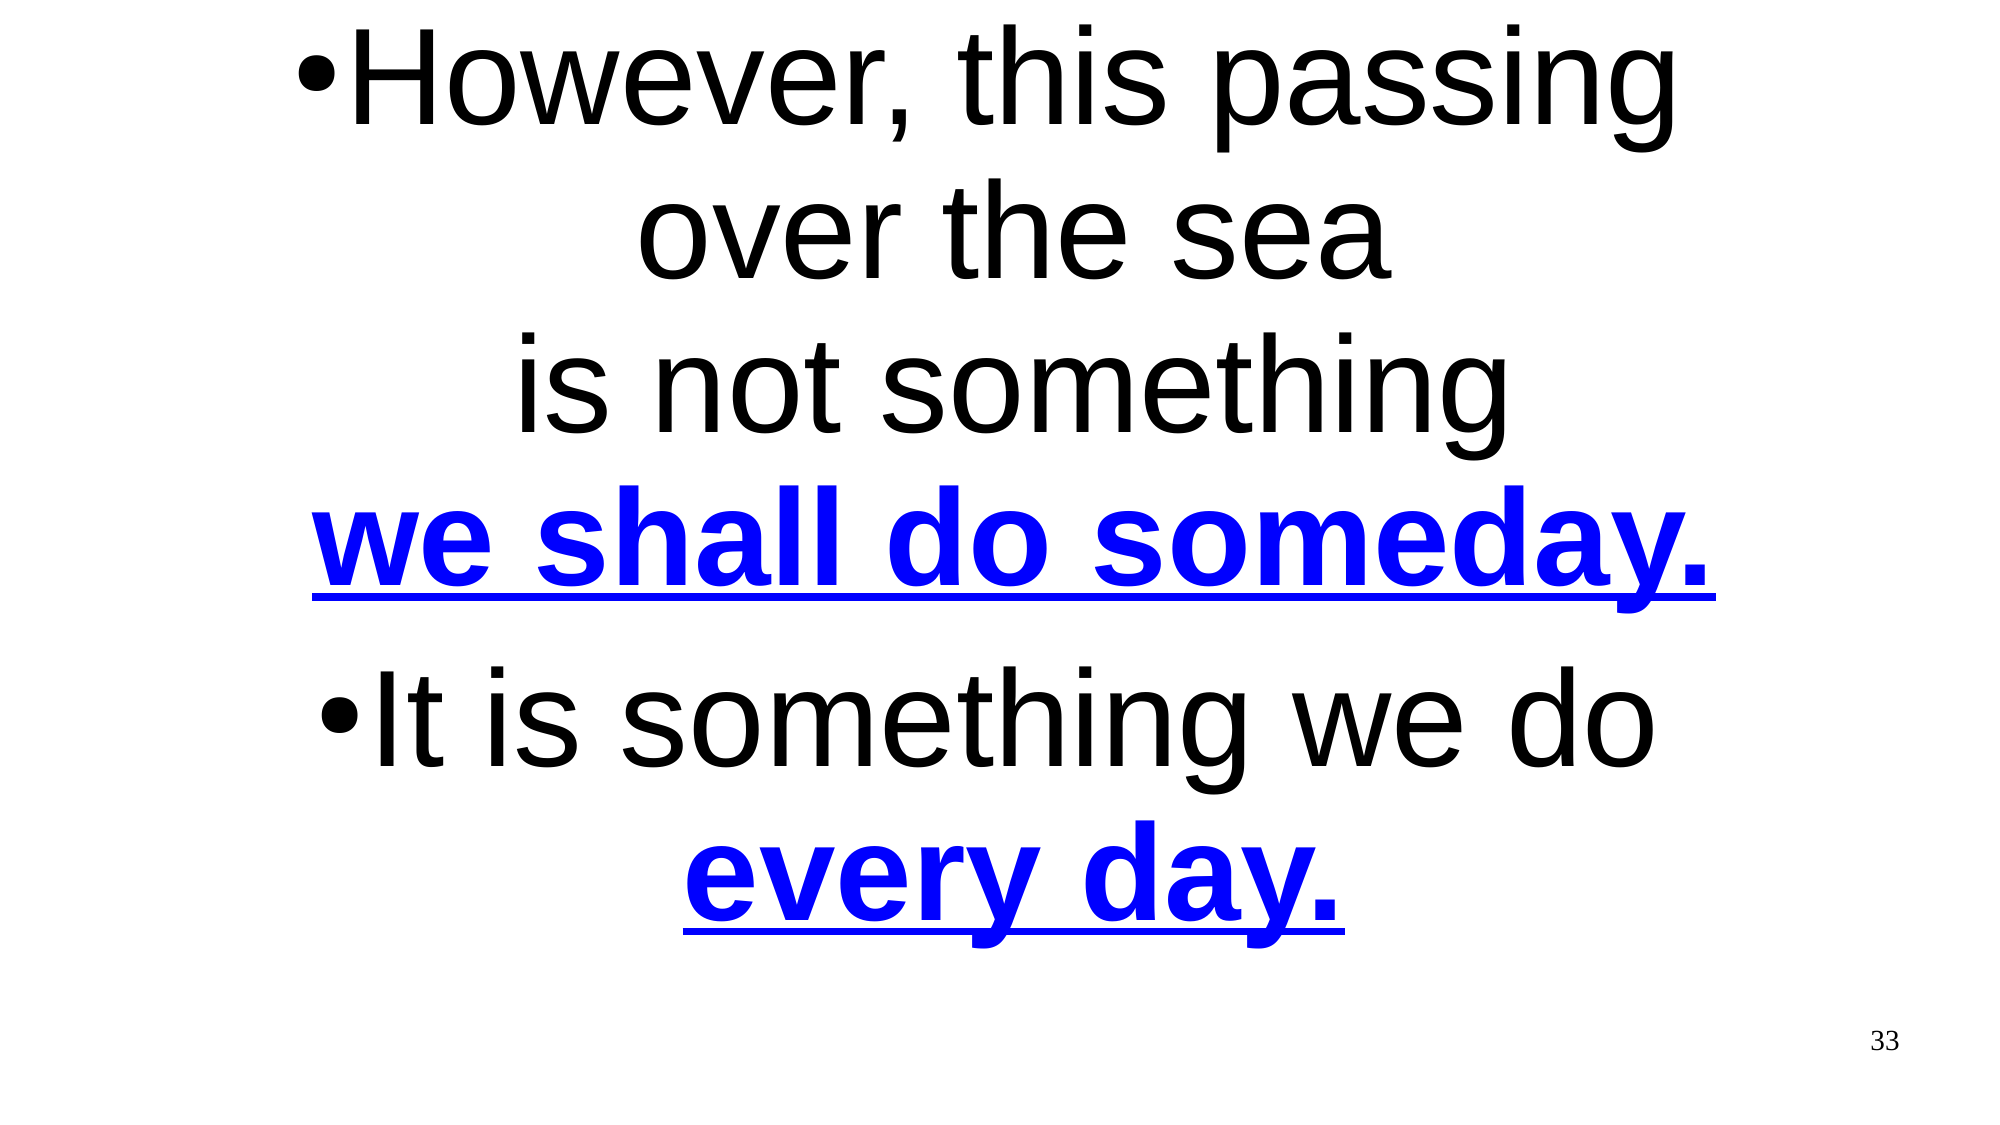

# However, this passing over the sea is not something we shall do someday.
It is something we do
every day.
33